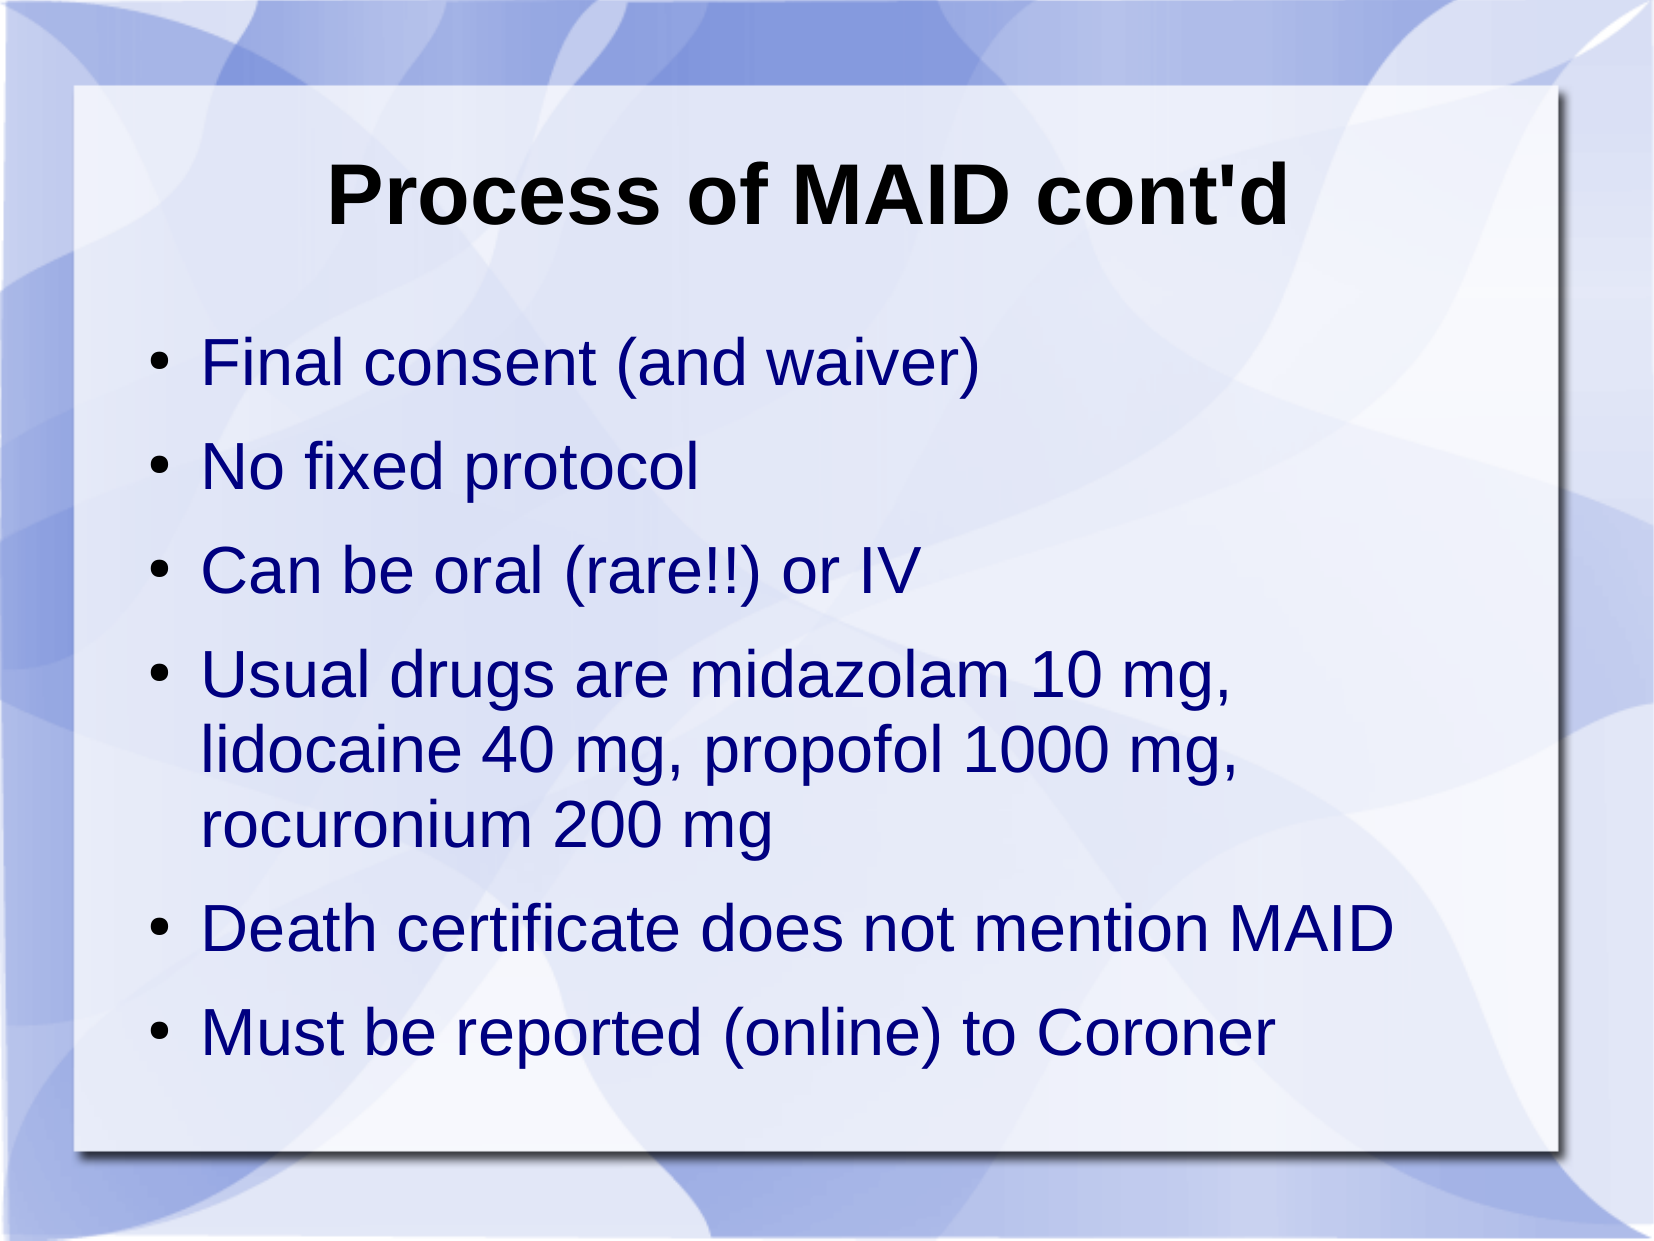

# Process of MAID cont'd
Final consent (and waiver)
No fixed protocol
Can be oral (rare!!) or IV
Usual drugs are midazolam 10 mg, lidocaine 40 mg, propofol 1000 mg, rocuronium 200 mg
Death certificate does not mention MAID
Must be reported (online) to Coroner